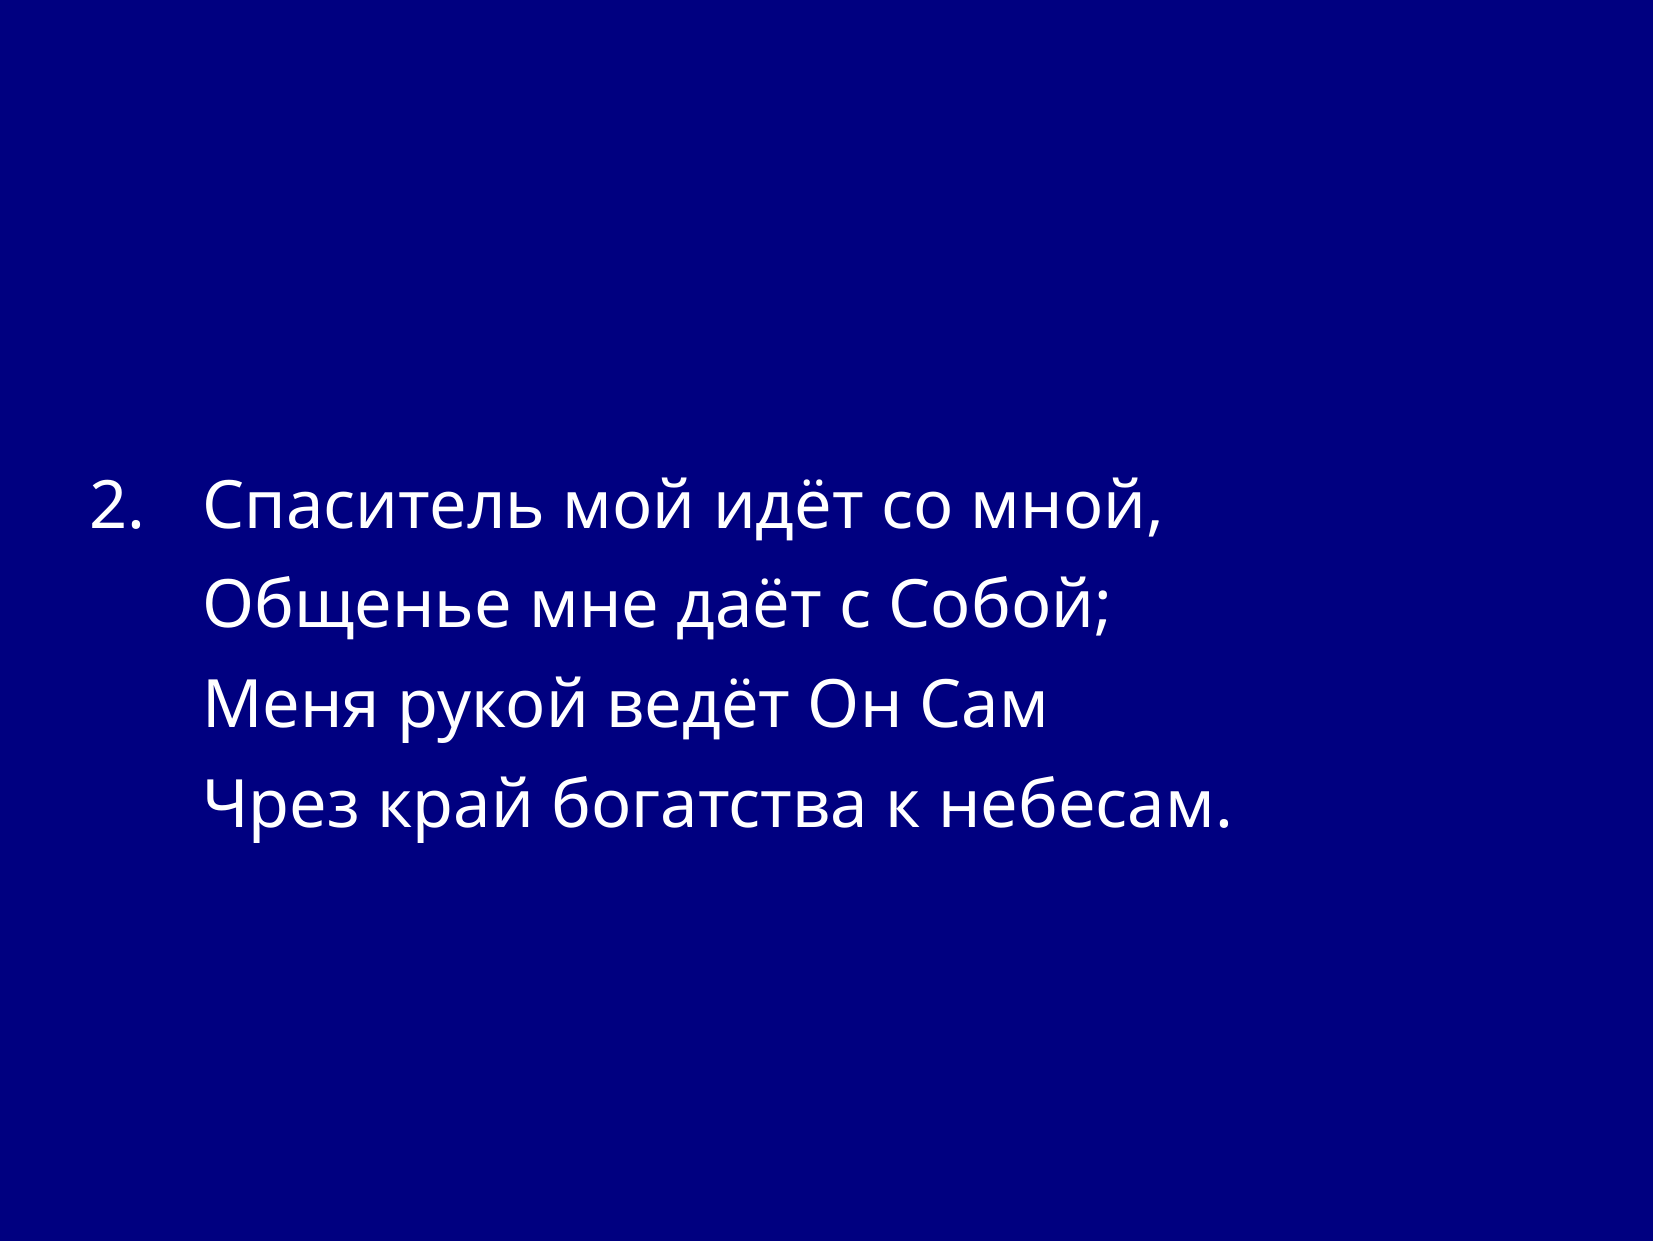

2.	Спаситель мой идёт со мной,
	Общенье мне даёт с Собой;
	Меня рукой ведёт Он Сам
	Чрез край богатства к небесам.